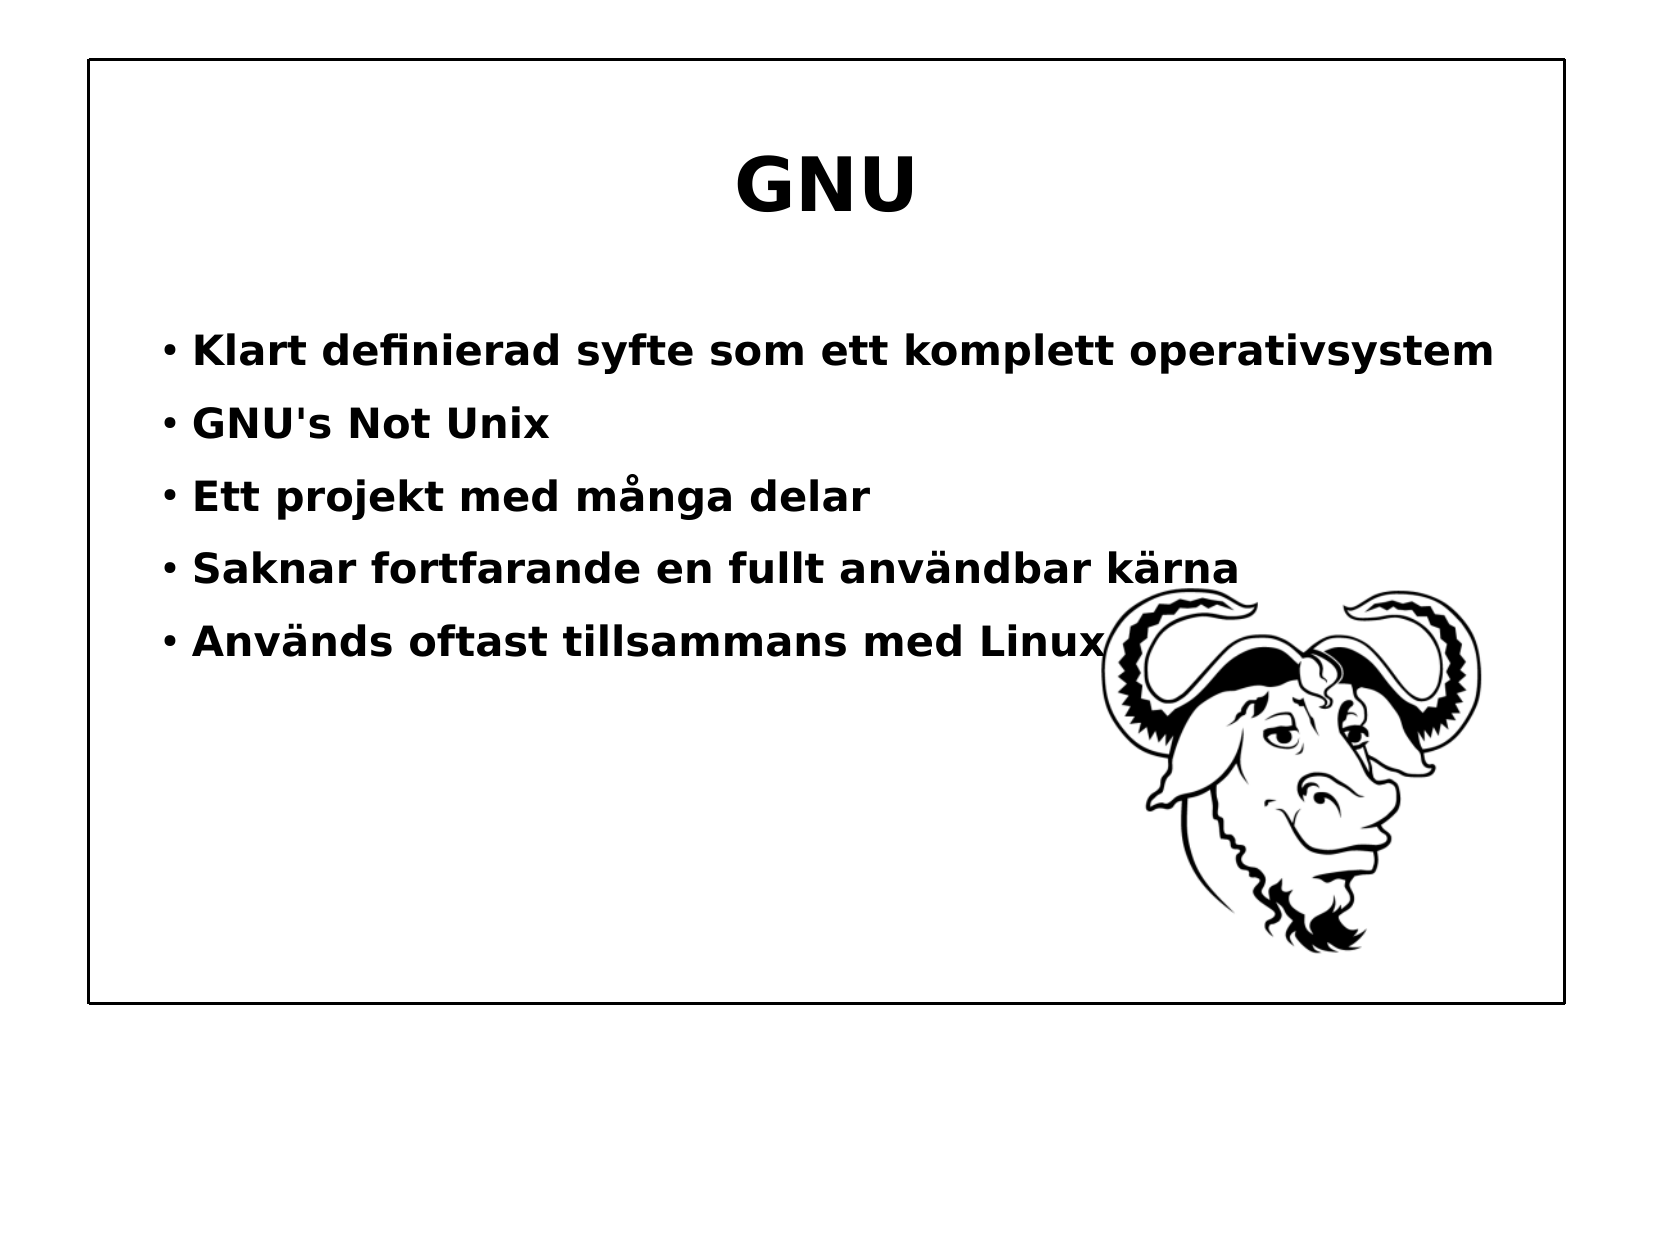

GNU
 Klart definierad syfte som ett komplett operativsystem
 GNU's Not Unix
 Ett projekt med många delar
 Saknar fortfarande en fullt användbar kärna
 Används oftast tillsammans med Linux